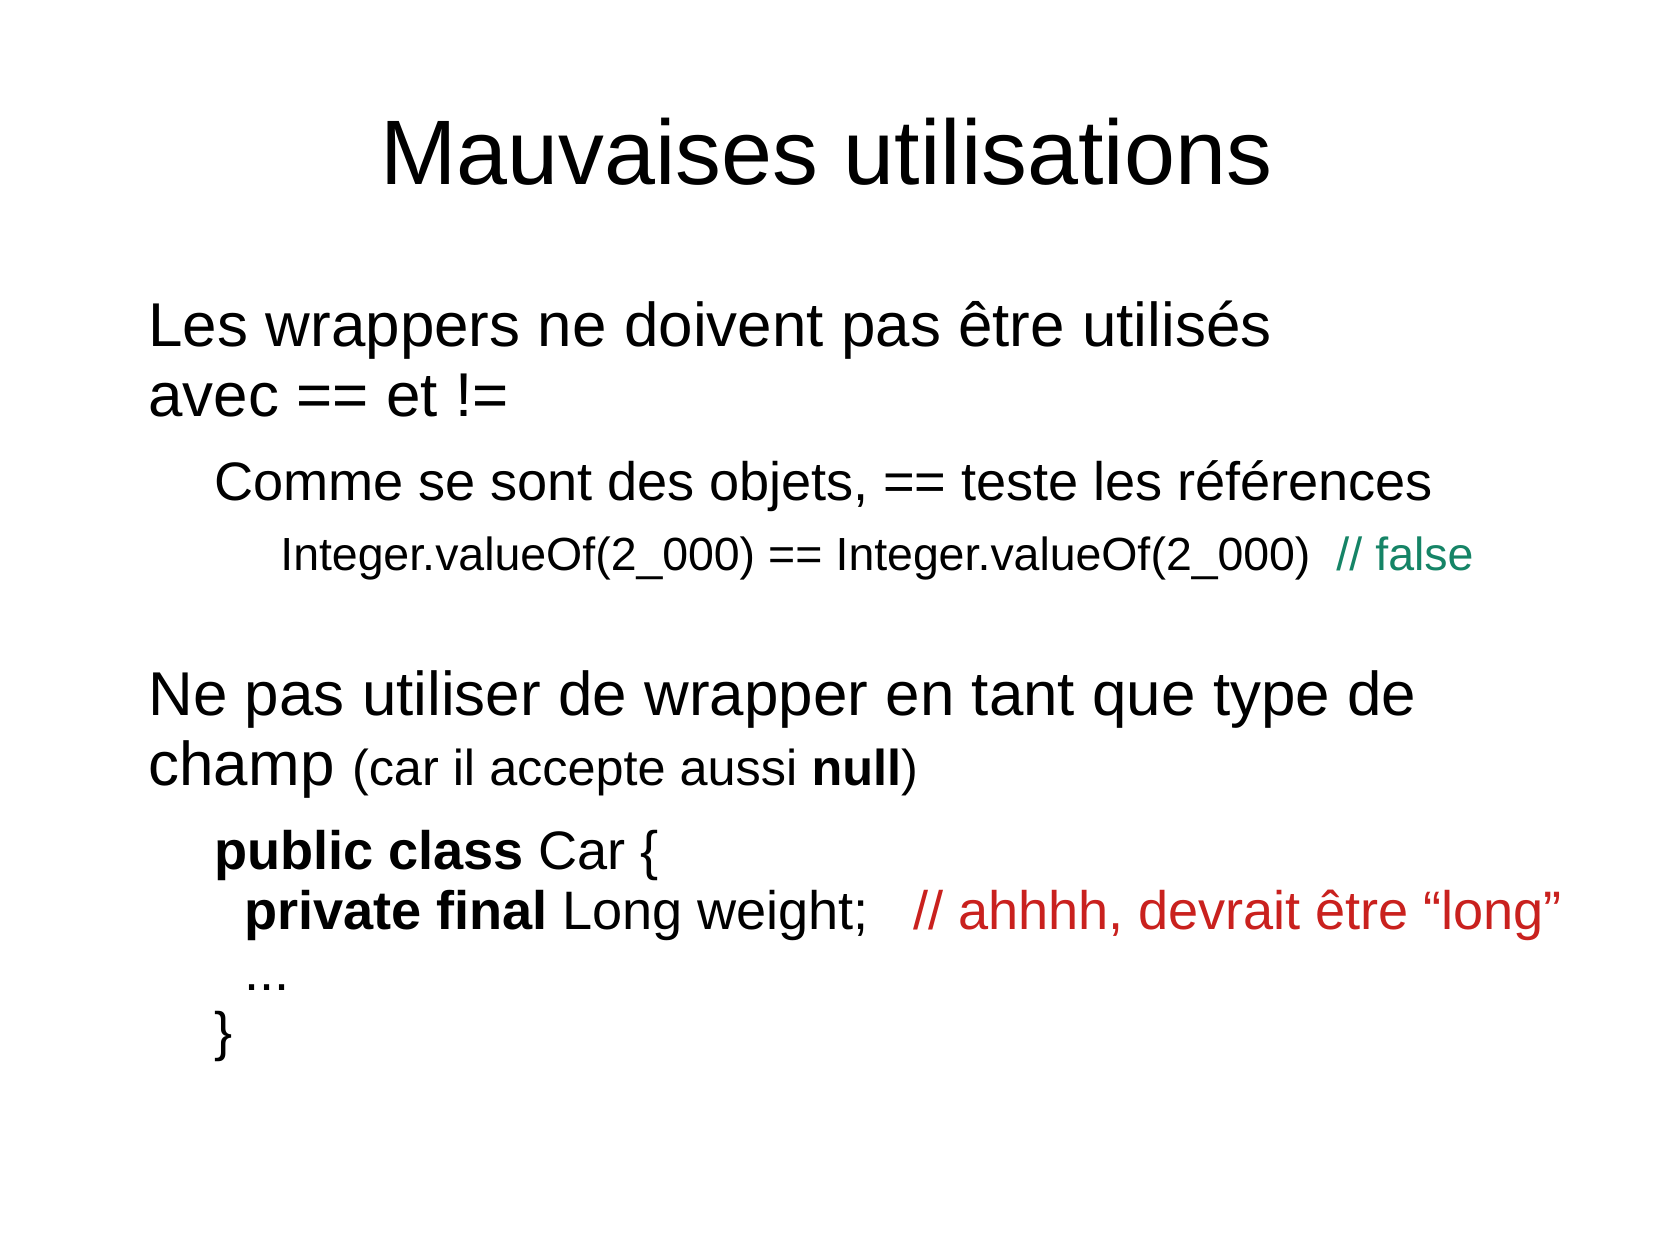

# Mauvaises utilisations
Les wrappers ne doivent pas être utilisés
avec == et !=
Comme se sont des objets, == teste les références
Integer.valueOf(2_000) == Integer.valueOf(2_000) // false
Ne pas utiliser de wrapper en tant que type de champ (car il accepte aussi null)
public class Car {
 private final Long weight; // ahhhh, devrait être “long”
 ...
}